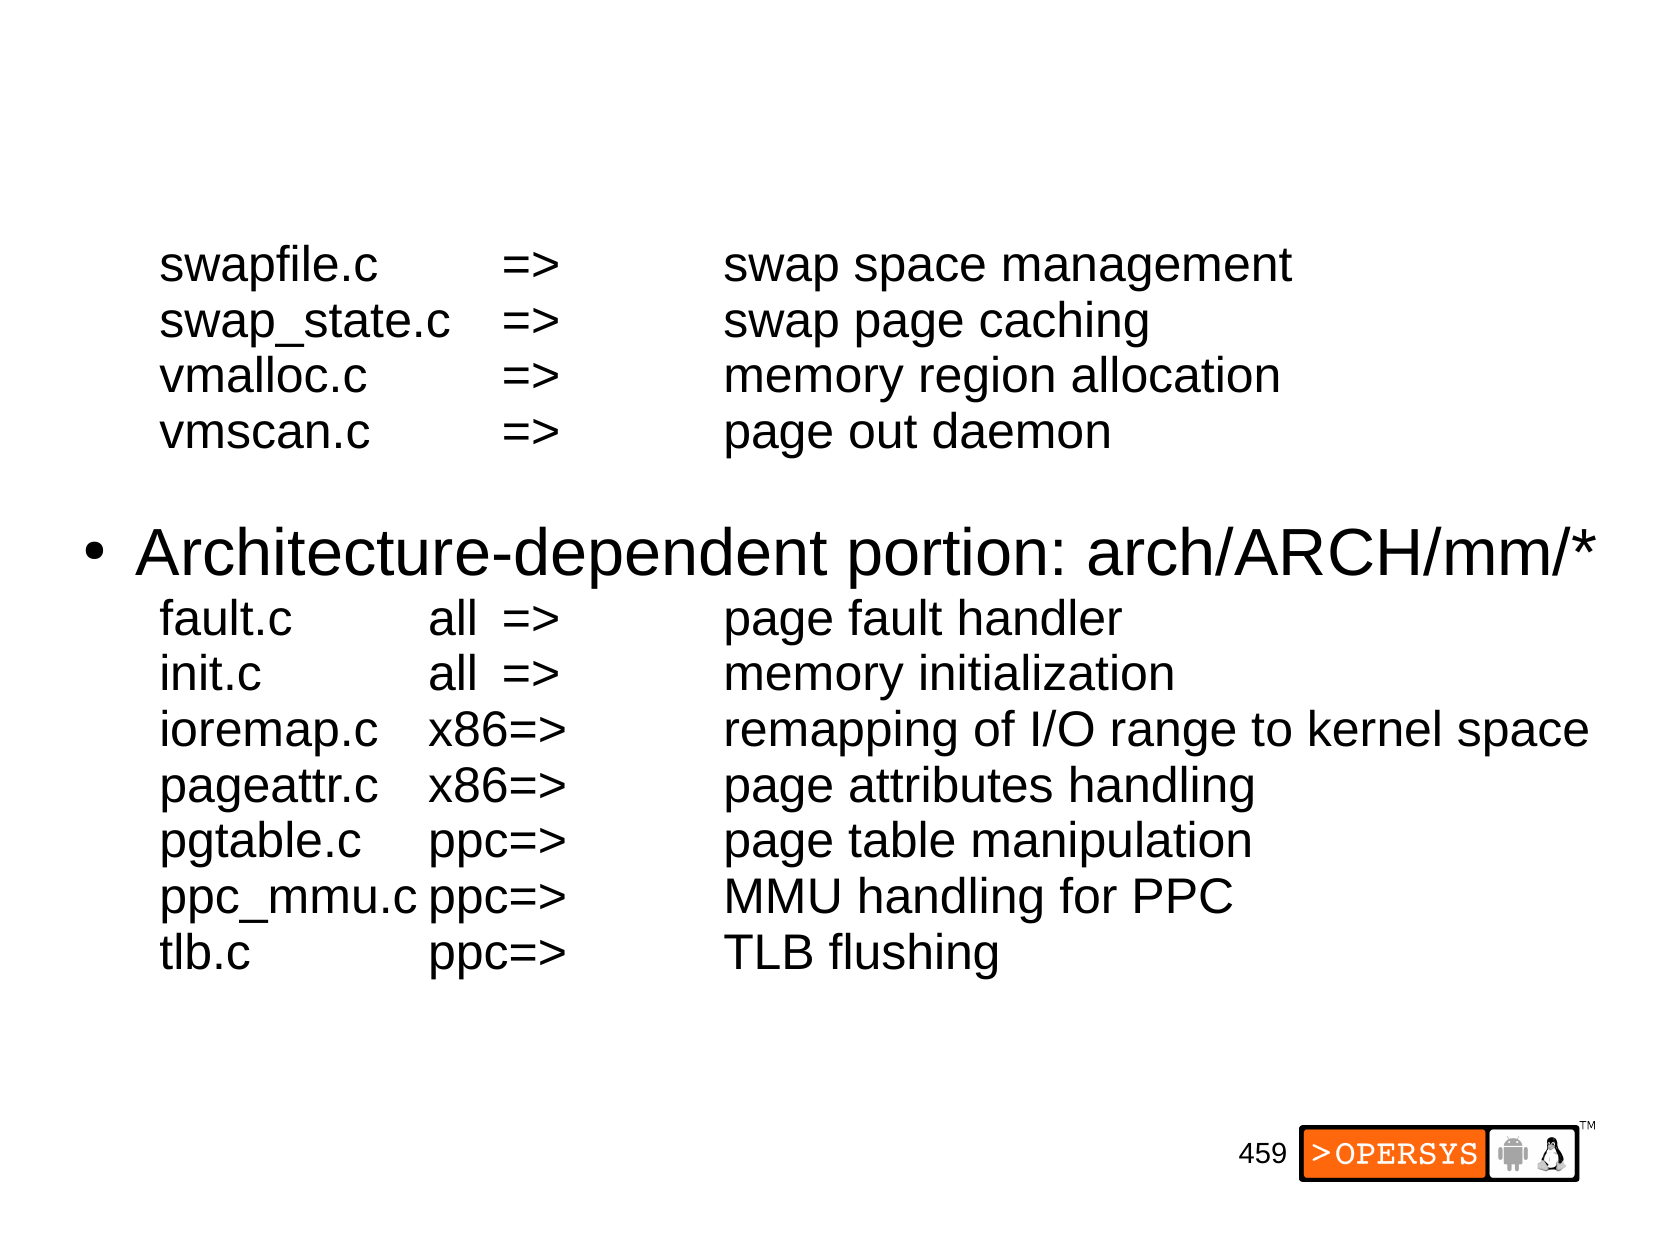

# swapfile.c		=>			swap space management
swap_state.c	=>			swap page caching
vmalloc.c		=>			memory region allocation
vmscan.c		=>			page out daemon
Architecture-dependent portion: arch/ARCH/mm/*
fault.c		all	=>			page fault handler
init.c			all	=>			memory initialization
ioremap.c	x86=>			remapping of I/O range to kernel space
pageattr.c	x86=>			page attributes handling
pgtable.c	ppc=>			page table manipulation
ppc_mmu.c	ppc=>			MMU handling for PPC
tlb.c			ppc=>			TLB flushing